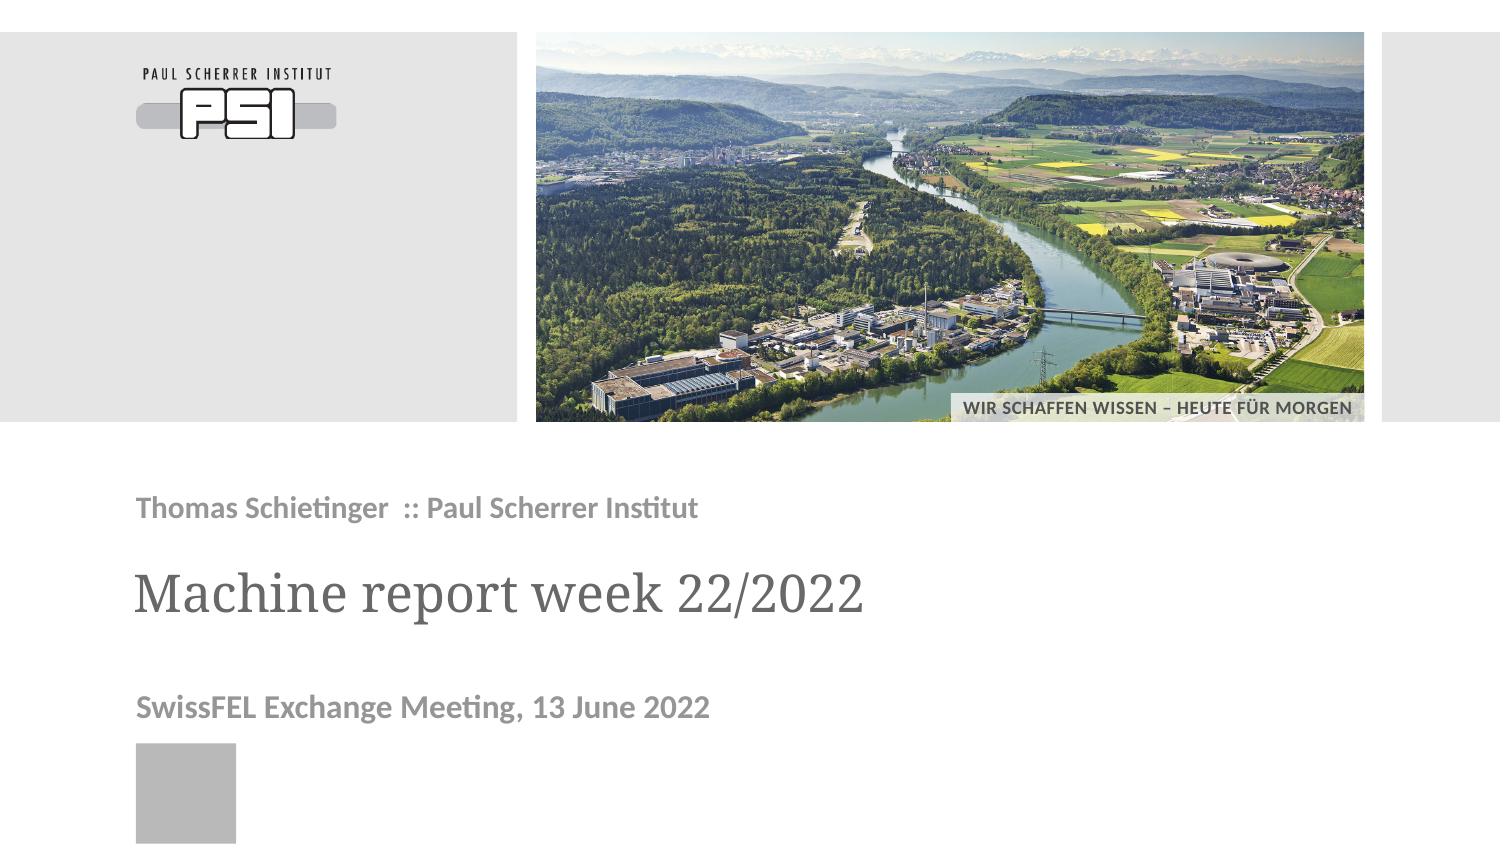

Thomas Schietinger :: Paul Scherrer Institut
# Machine report week 22/2022
SwissFEL Exchange Meeting, 13 June 2022